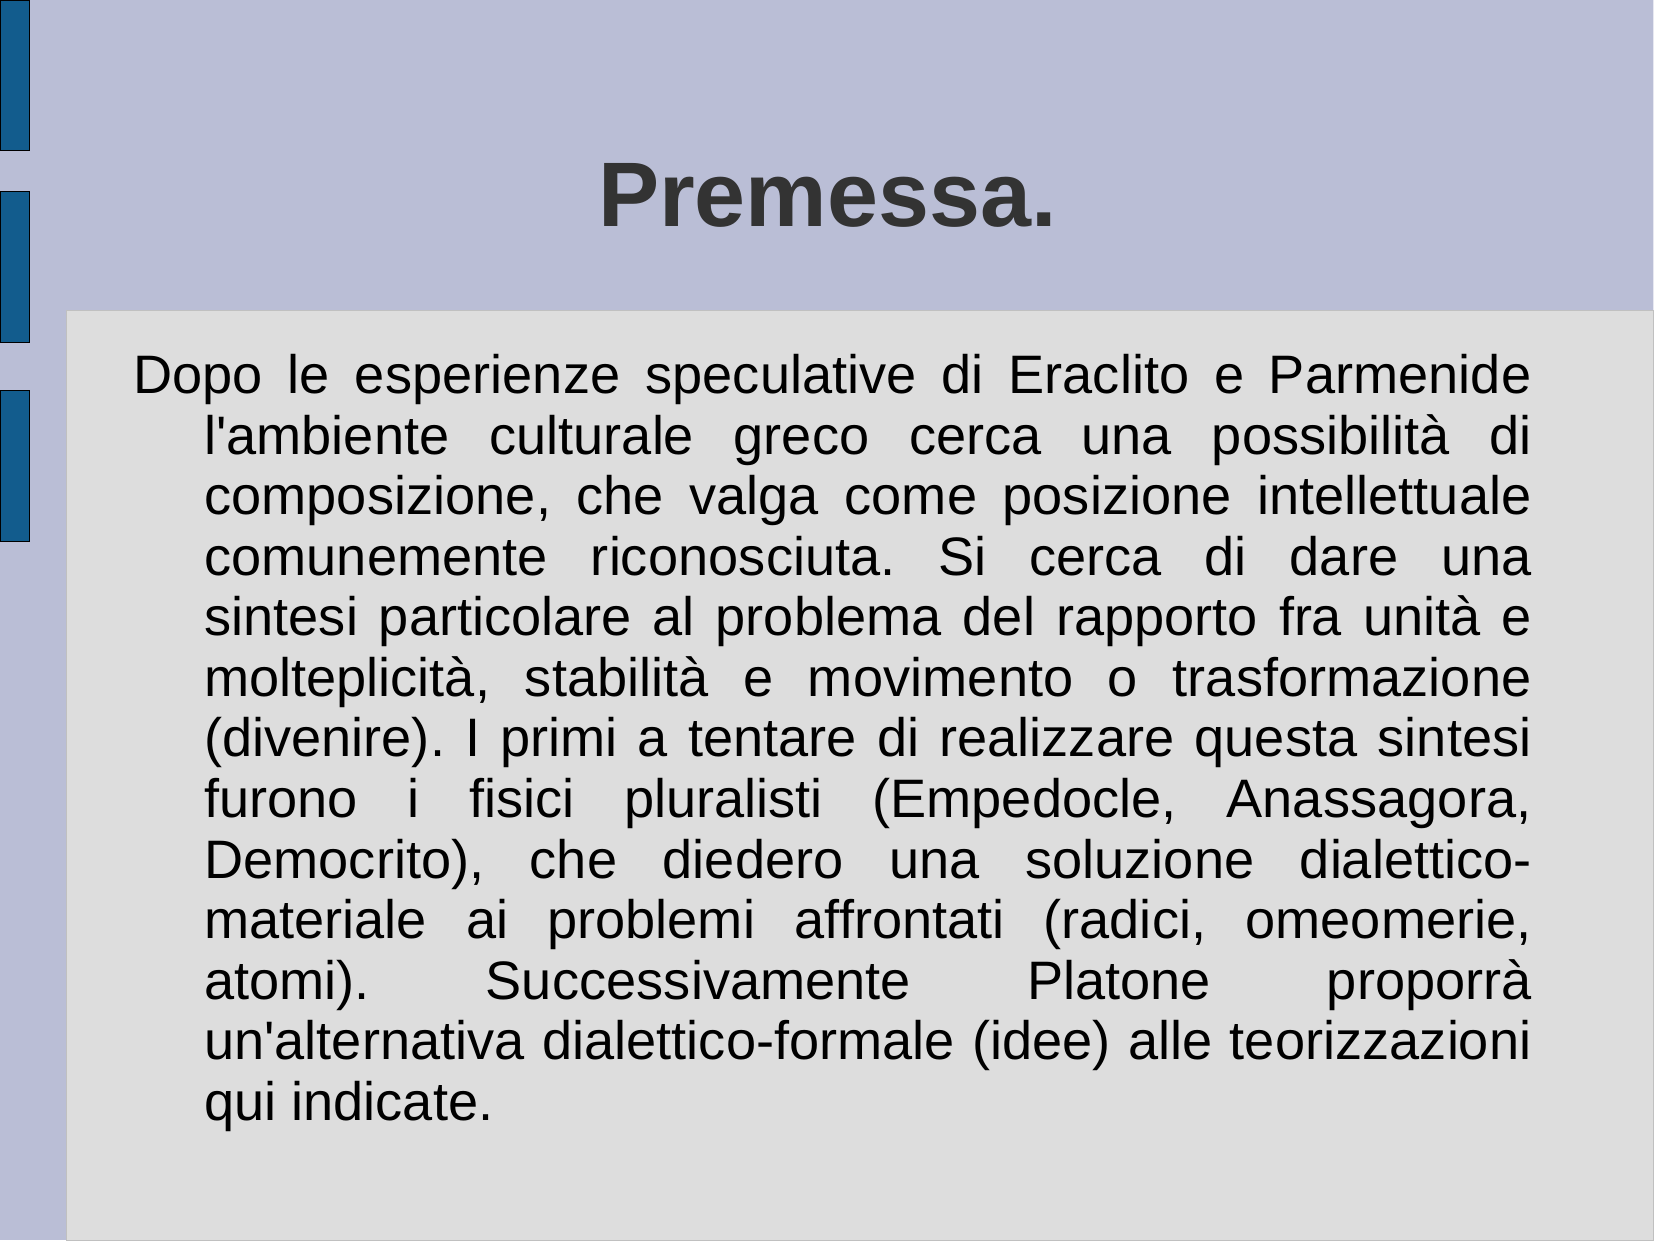

# Premessa.
Dopo le esperienze speculative di Eraclito e Parmenide l'ambiente culturale greco cerca una possibilità di composizione, che valga come posizione intellettuale comunemente riconosciuta. Si cerca di dare una sintesi particolare al problema del rapporto fra unità e molteplicità, stabilità e movimento o trasformazione (divenire). I primi a tentare di realizzare questa sintesi furono i fisici pluralisti (Empedocle, Anassagora, Democrito), che diedero una soluzione dialettico-materiale ai problemi affrontati (radici, omeomerie, atomi). Successivamente Platone proporrà un'alternativa dialettico-formale (idee) alle teorizzazioni qui indicate.